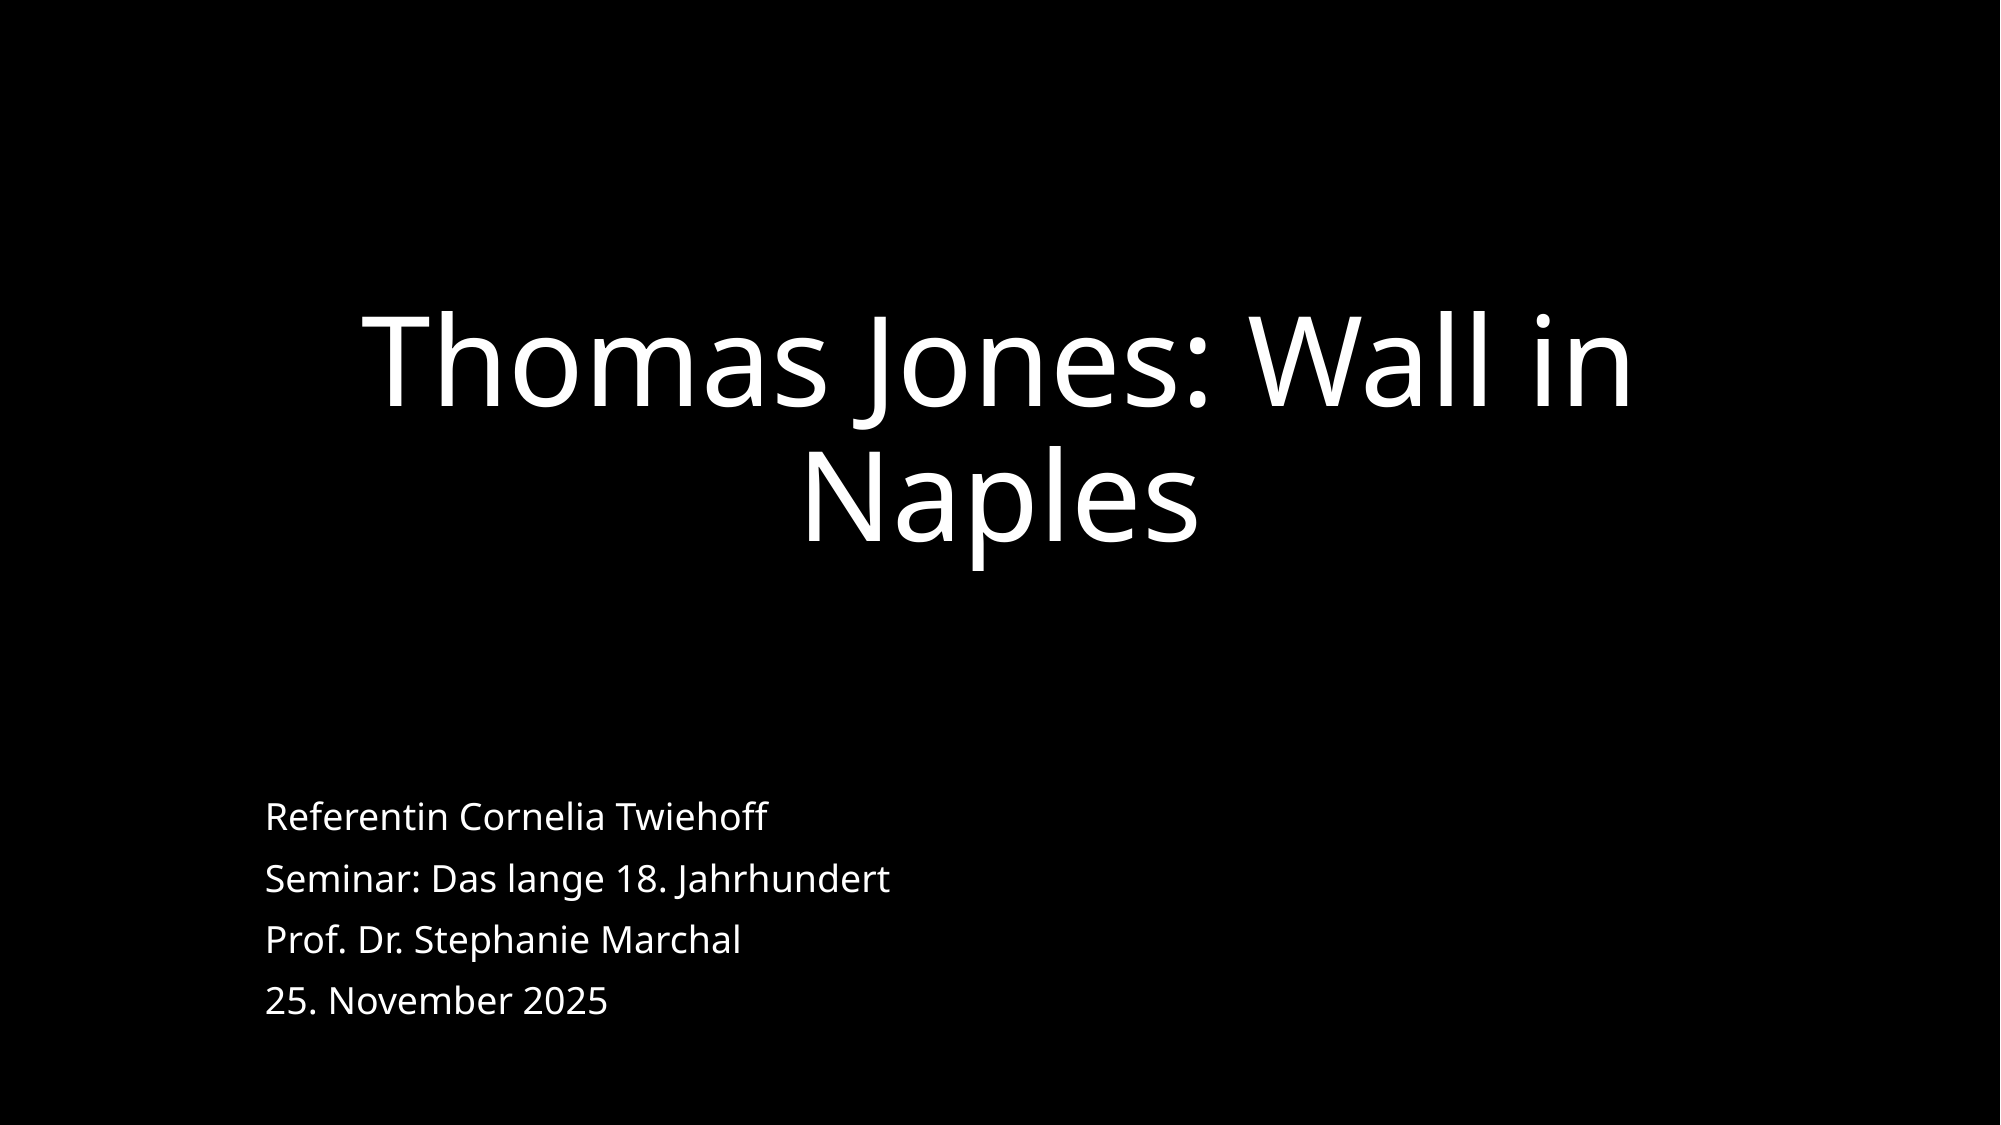

# Thomas Jones: Wall in Naples
Referentin Cornelia Twiehoff
Seminar: Das lange 18. Jahrhundert
Prof. Dr. Stephanie Marchal
25. November 2025